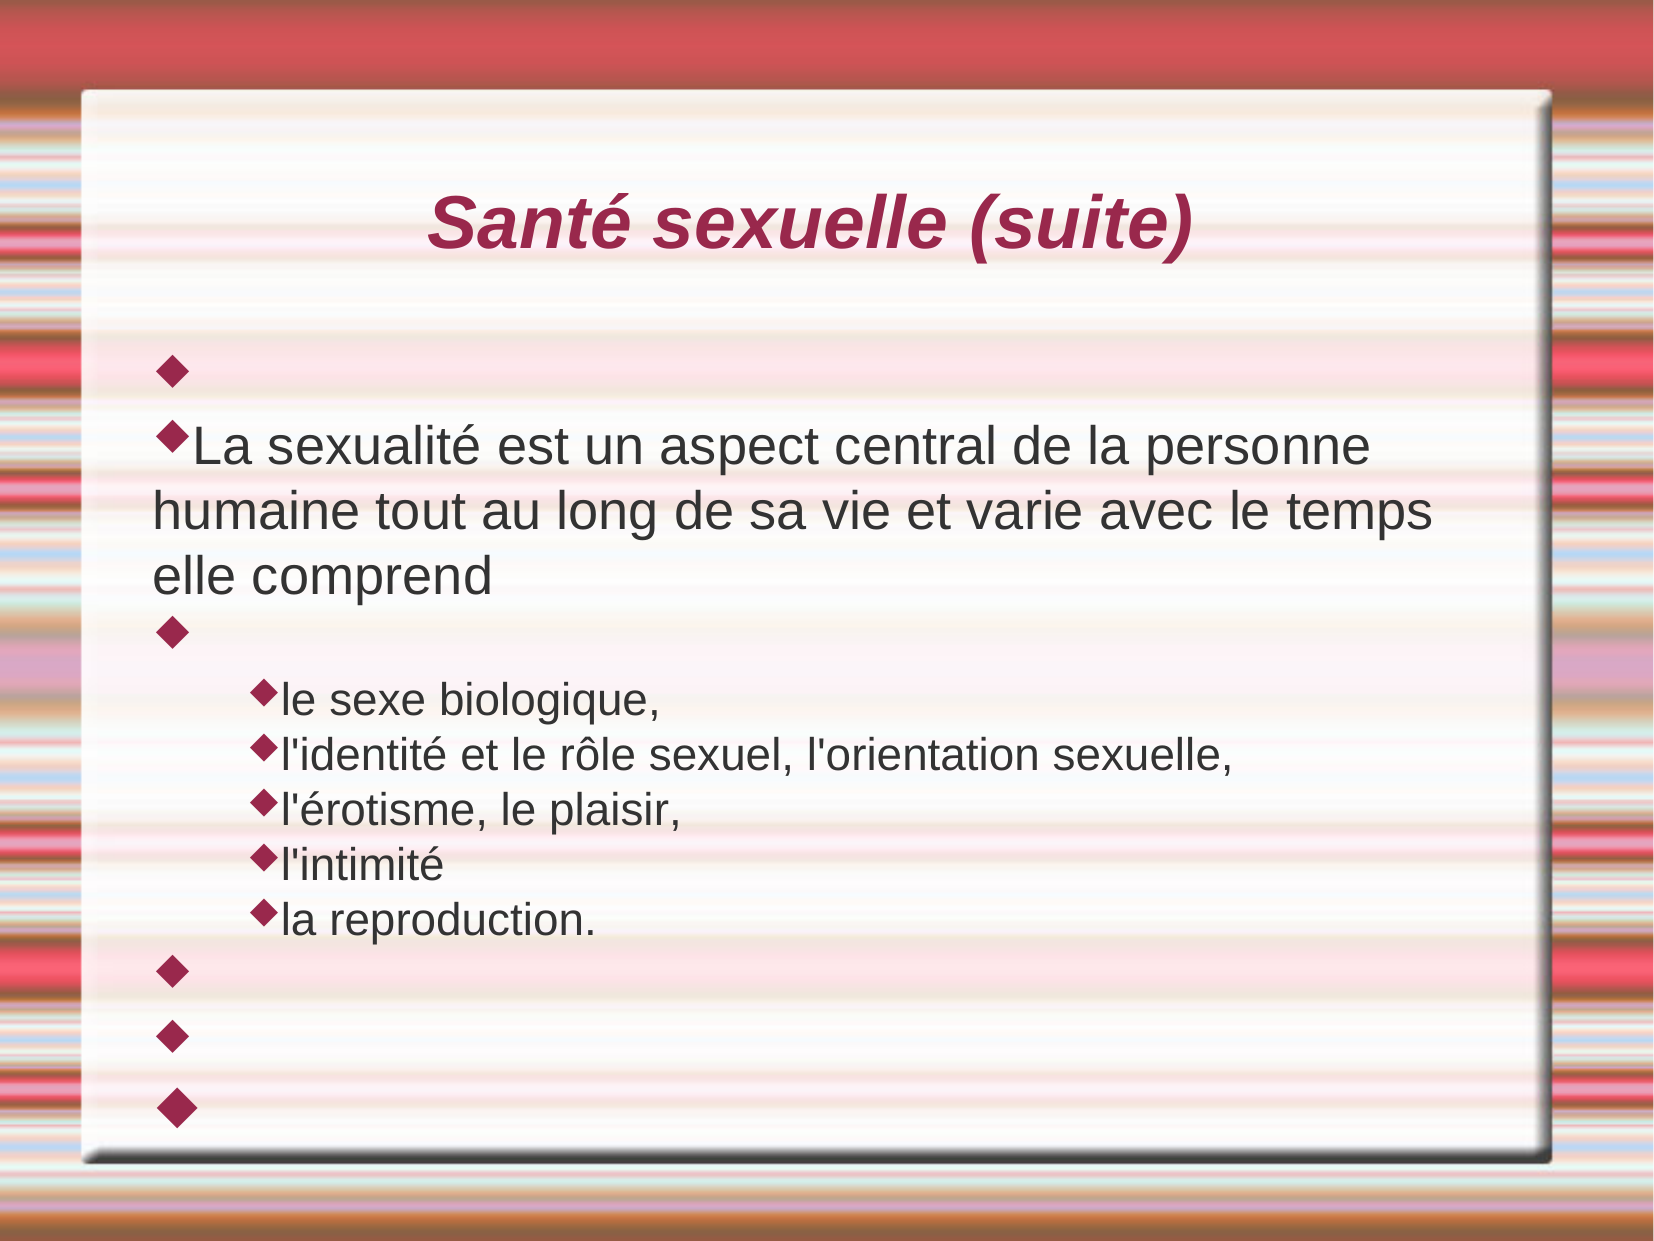

# Santé sexuelle (suite)
La sexualité est un aspect central de la personne humaine tout au long de sa vie et varie avec le temps elle comprend
le sexe biologique,
l'identité et le rôle sexuel, l'orientation sexuelle,
l'érotisme, le plaisir,
l'intimité
la reproduction.